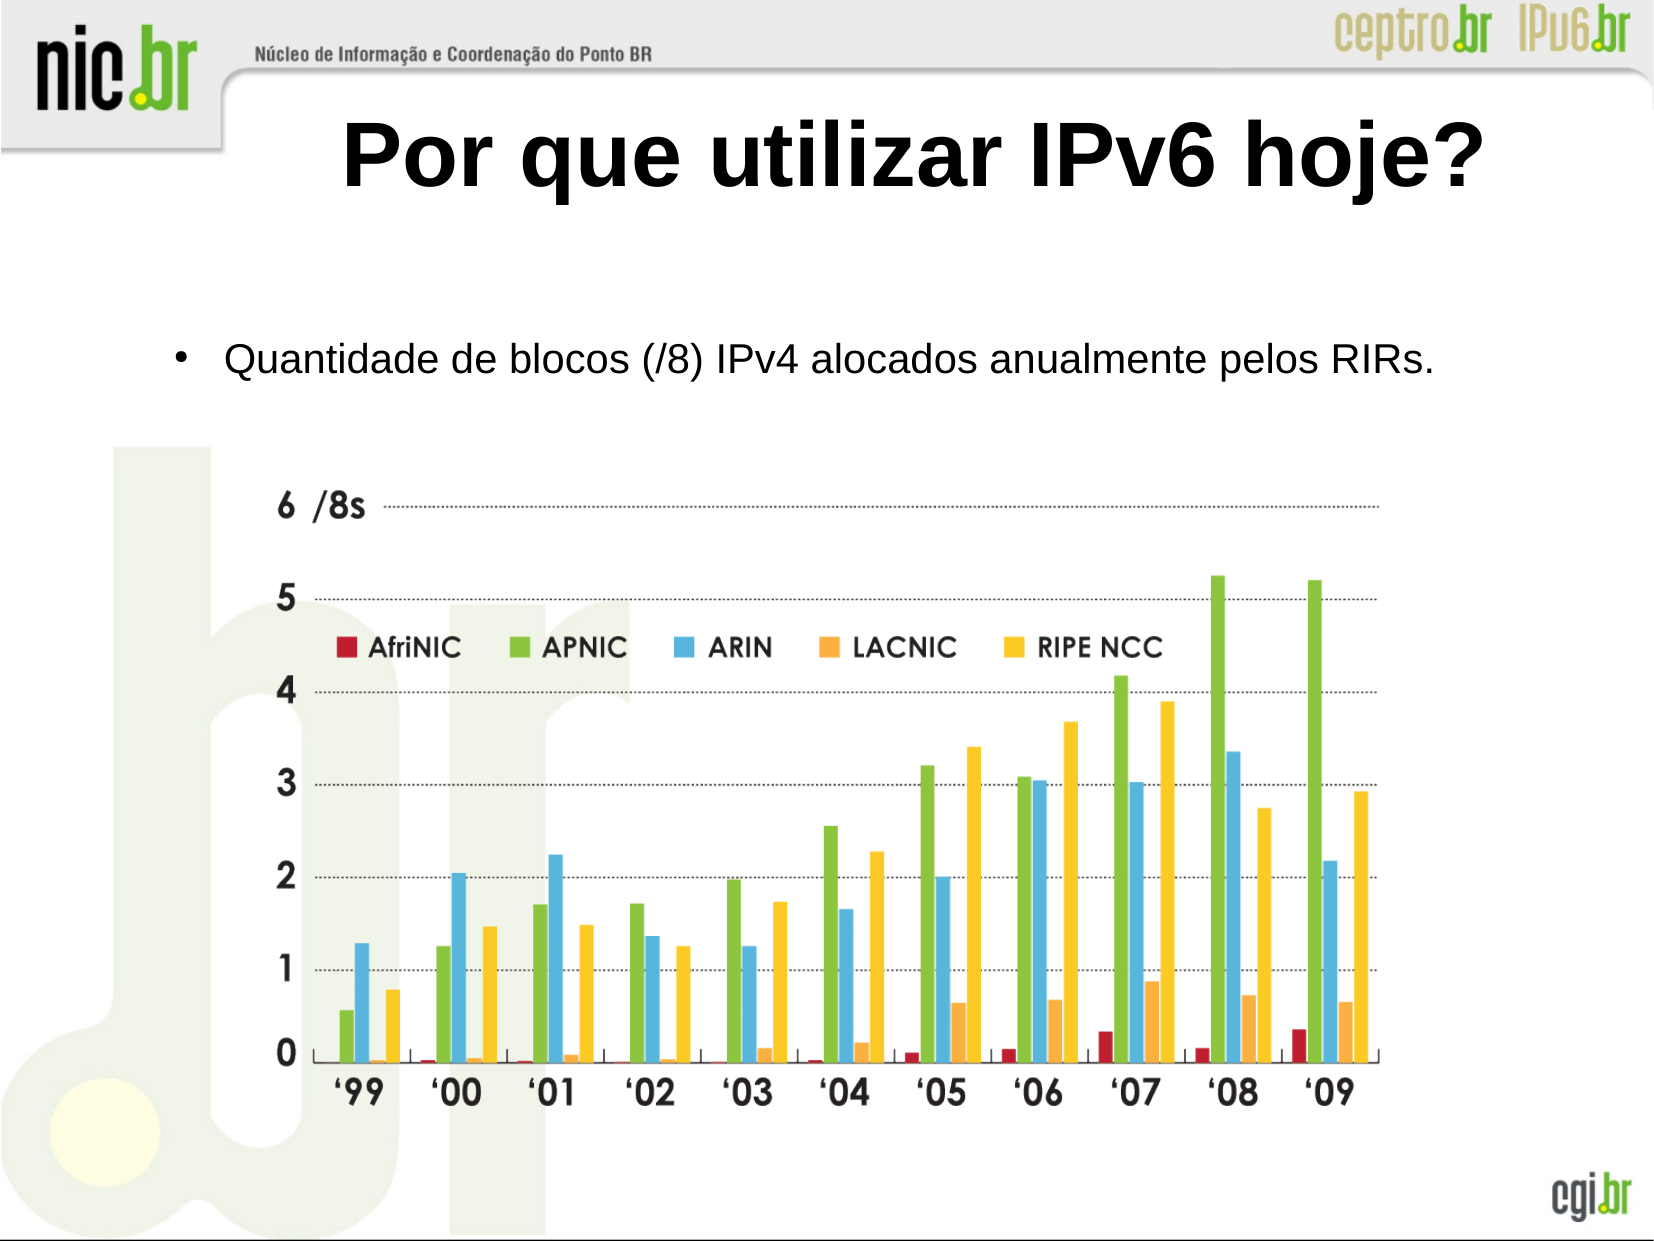

Por que utilizar IPv6 hoje?
Quantidade de blocos (/8) IPv4 alocados anualmente pelos RIRs.